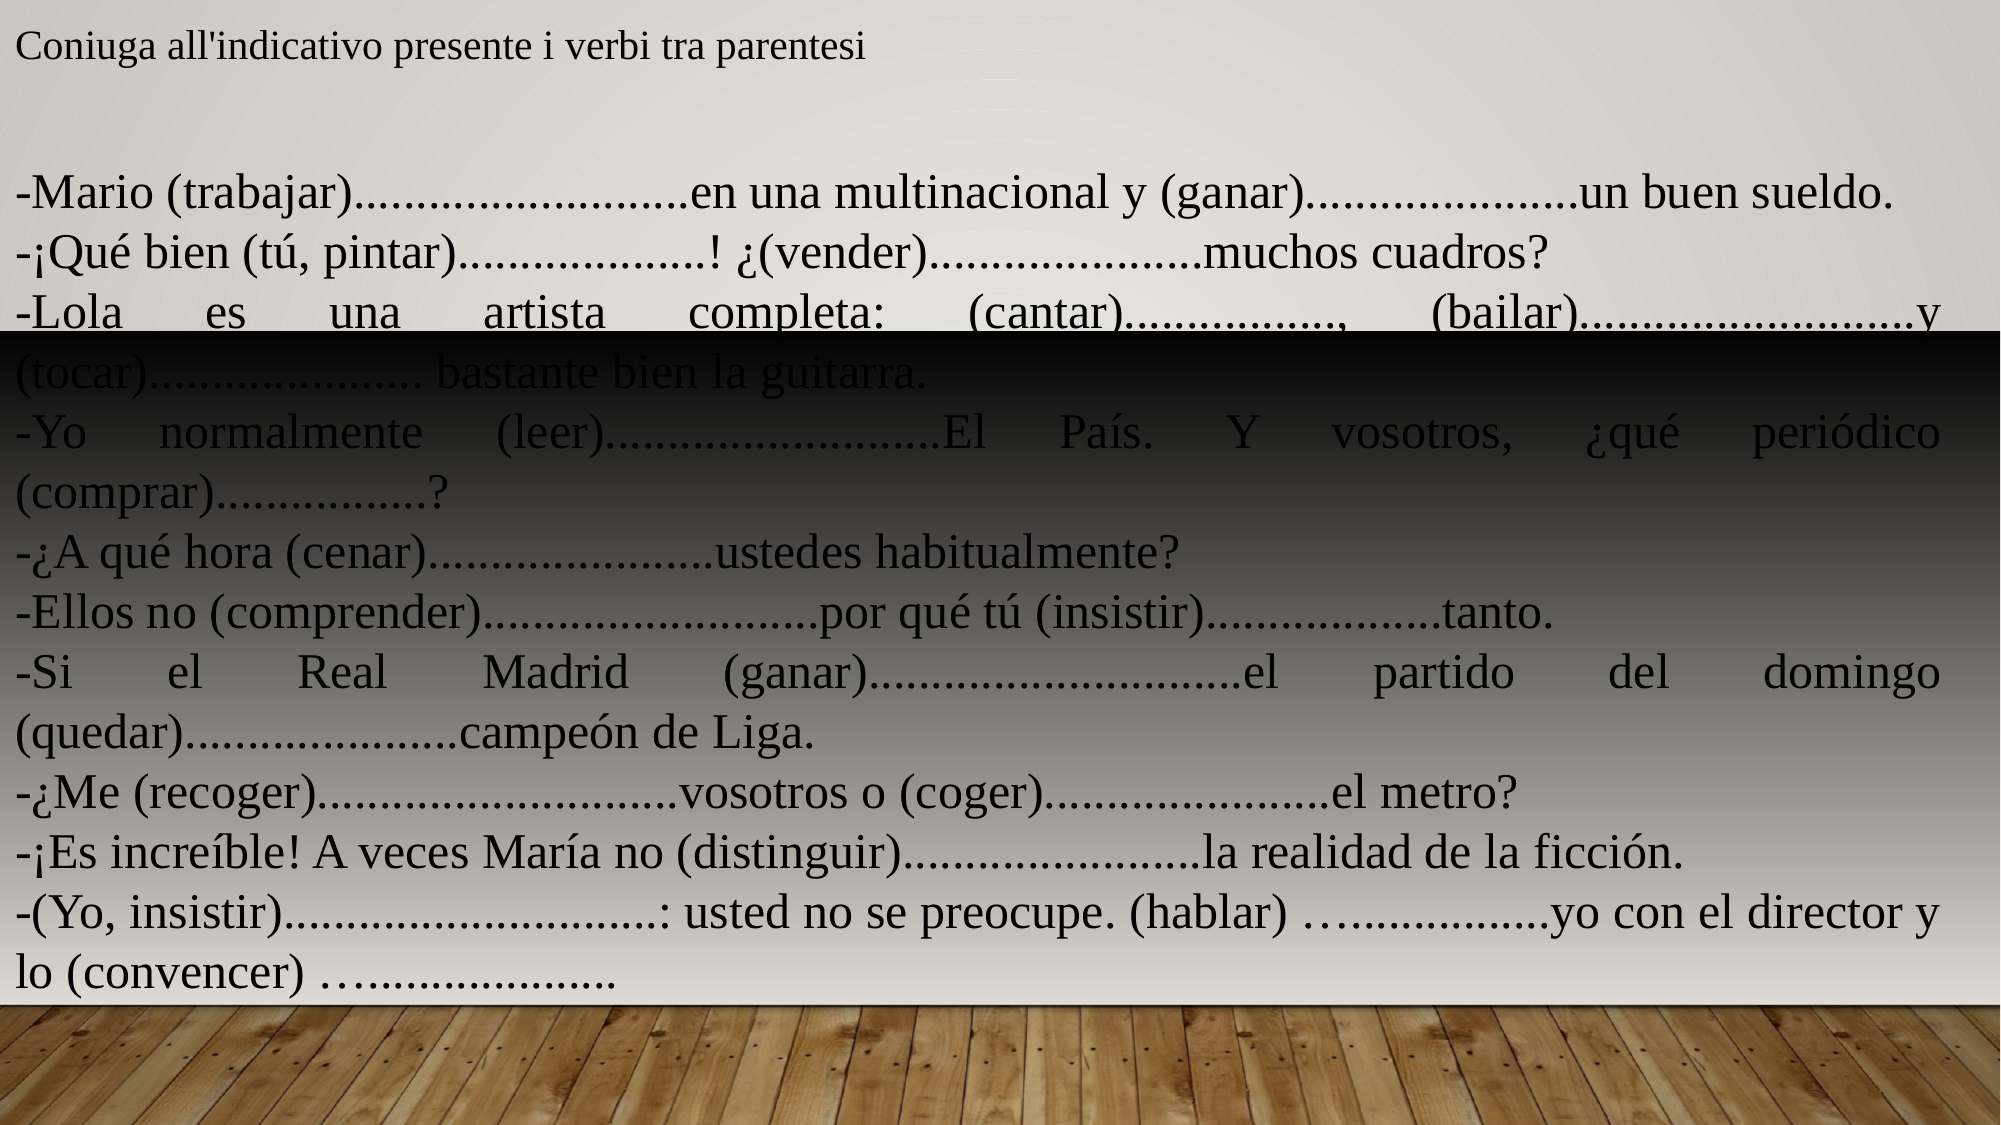

Coniuga all'indicativo presente i verbi tra parentesi
-Mario (trabajar)...........................en una multinacional y (ganar)......................un buen sueldo.
-¡Qué bien (tú, pintar)....................! ¿(vender)......................muchos cuadros?
-Lola es una artista completa: (cantar)................., (bailar)...........................y (tocar)...................... bastante bien la guitarra.
-Yo normalmente (leer)...........................El País. Y vosotros, ¿qué periódico (comprar).................?
-¿A qué hora (cenar).......................ustedes habitualmente?
-Ellos no (comprender)...........................por qué tú (insistir)...................tanto.
-Si el Real Madrid (ganar)..............................el partido del domingo (quedar)......................campeón de Liga.
-¿Me (recoger).............................vosotros o (coger).......................el metro?
-¡Es increíble! A veces María no (distinguir)........................la realidad de la ficción.
-(Yo, insistir)..............................: usted no se preocupe. (hablar) …................yo con el director y lo (convencer) …....................